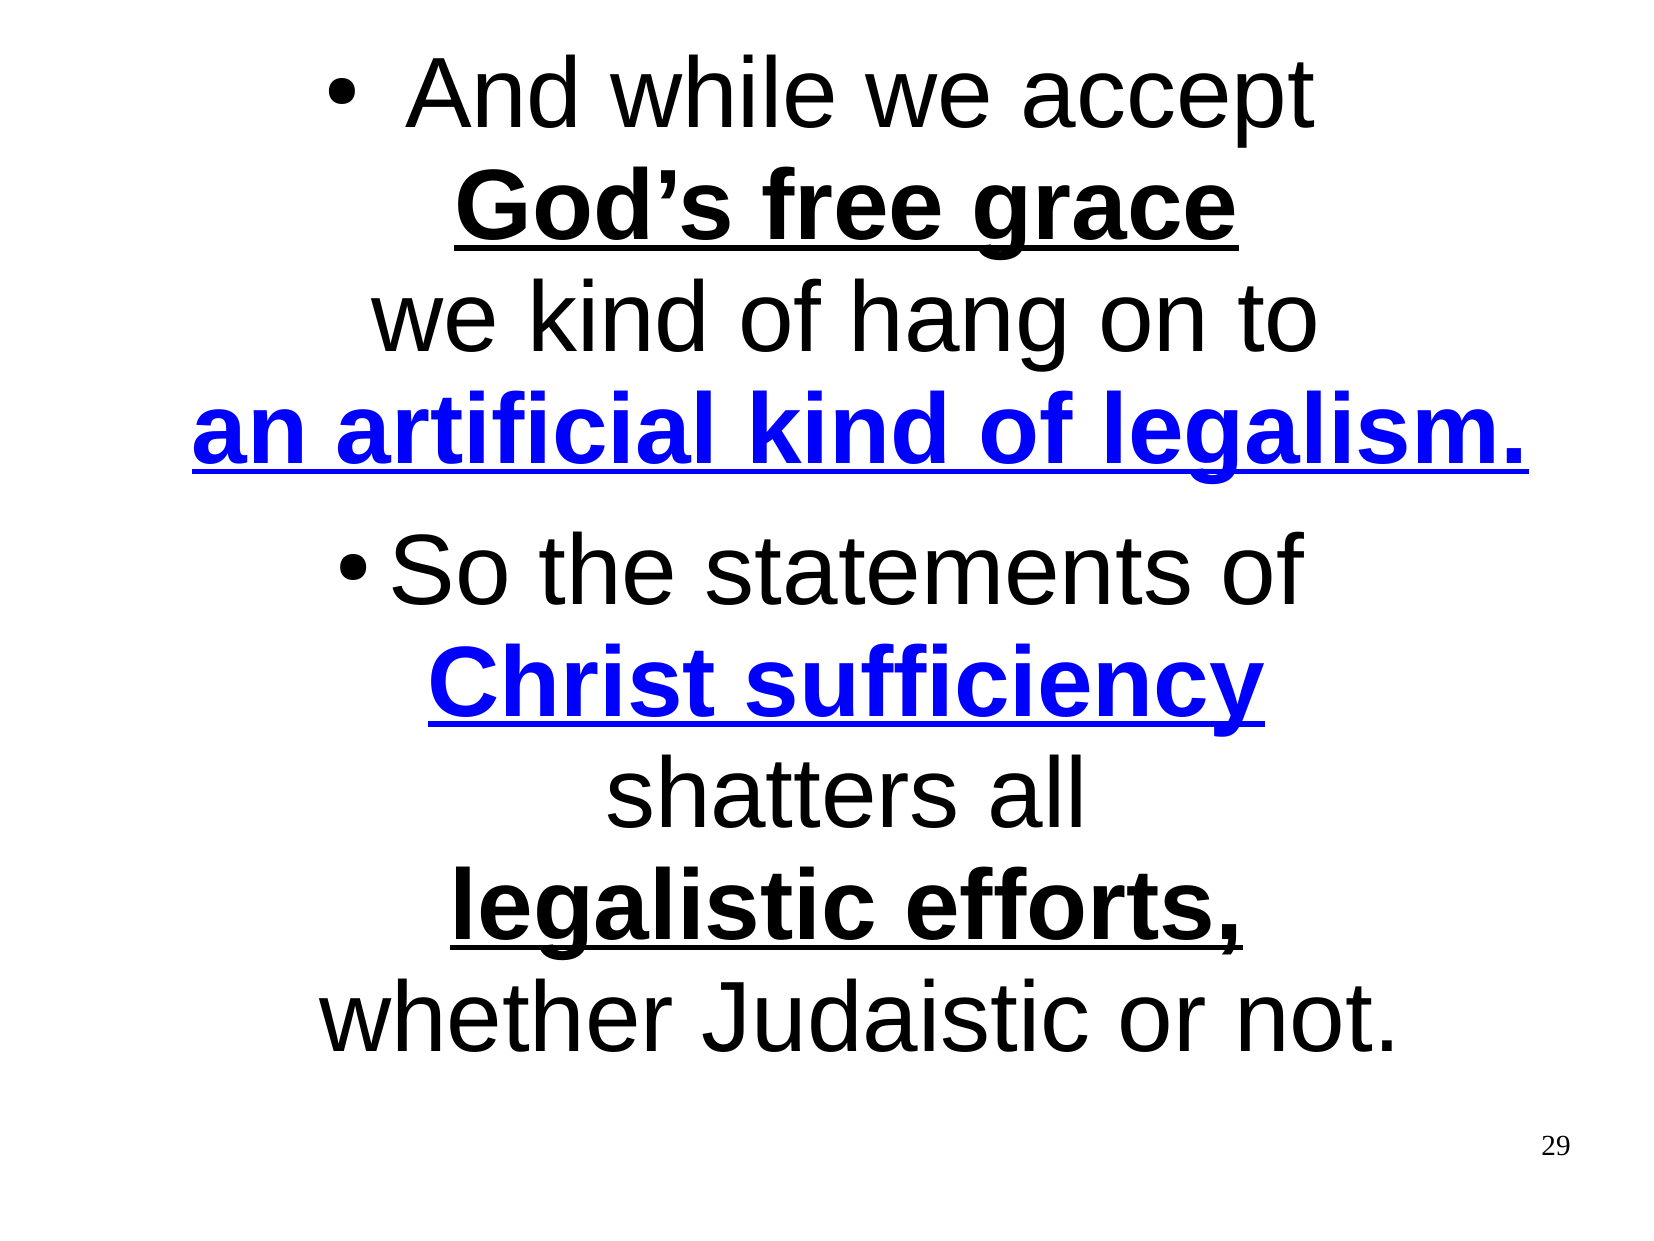

# And while we accept God’s free grace we kind of hang on to an artificial kind of legalism.
So the statements of
Christ sufficiency
shatters all
legalistic efforts,
whether Judaistic or not.
29